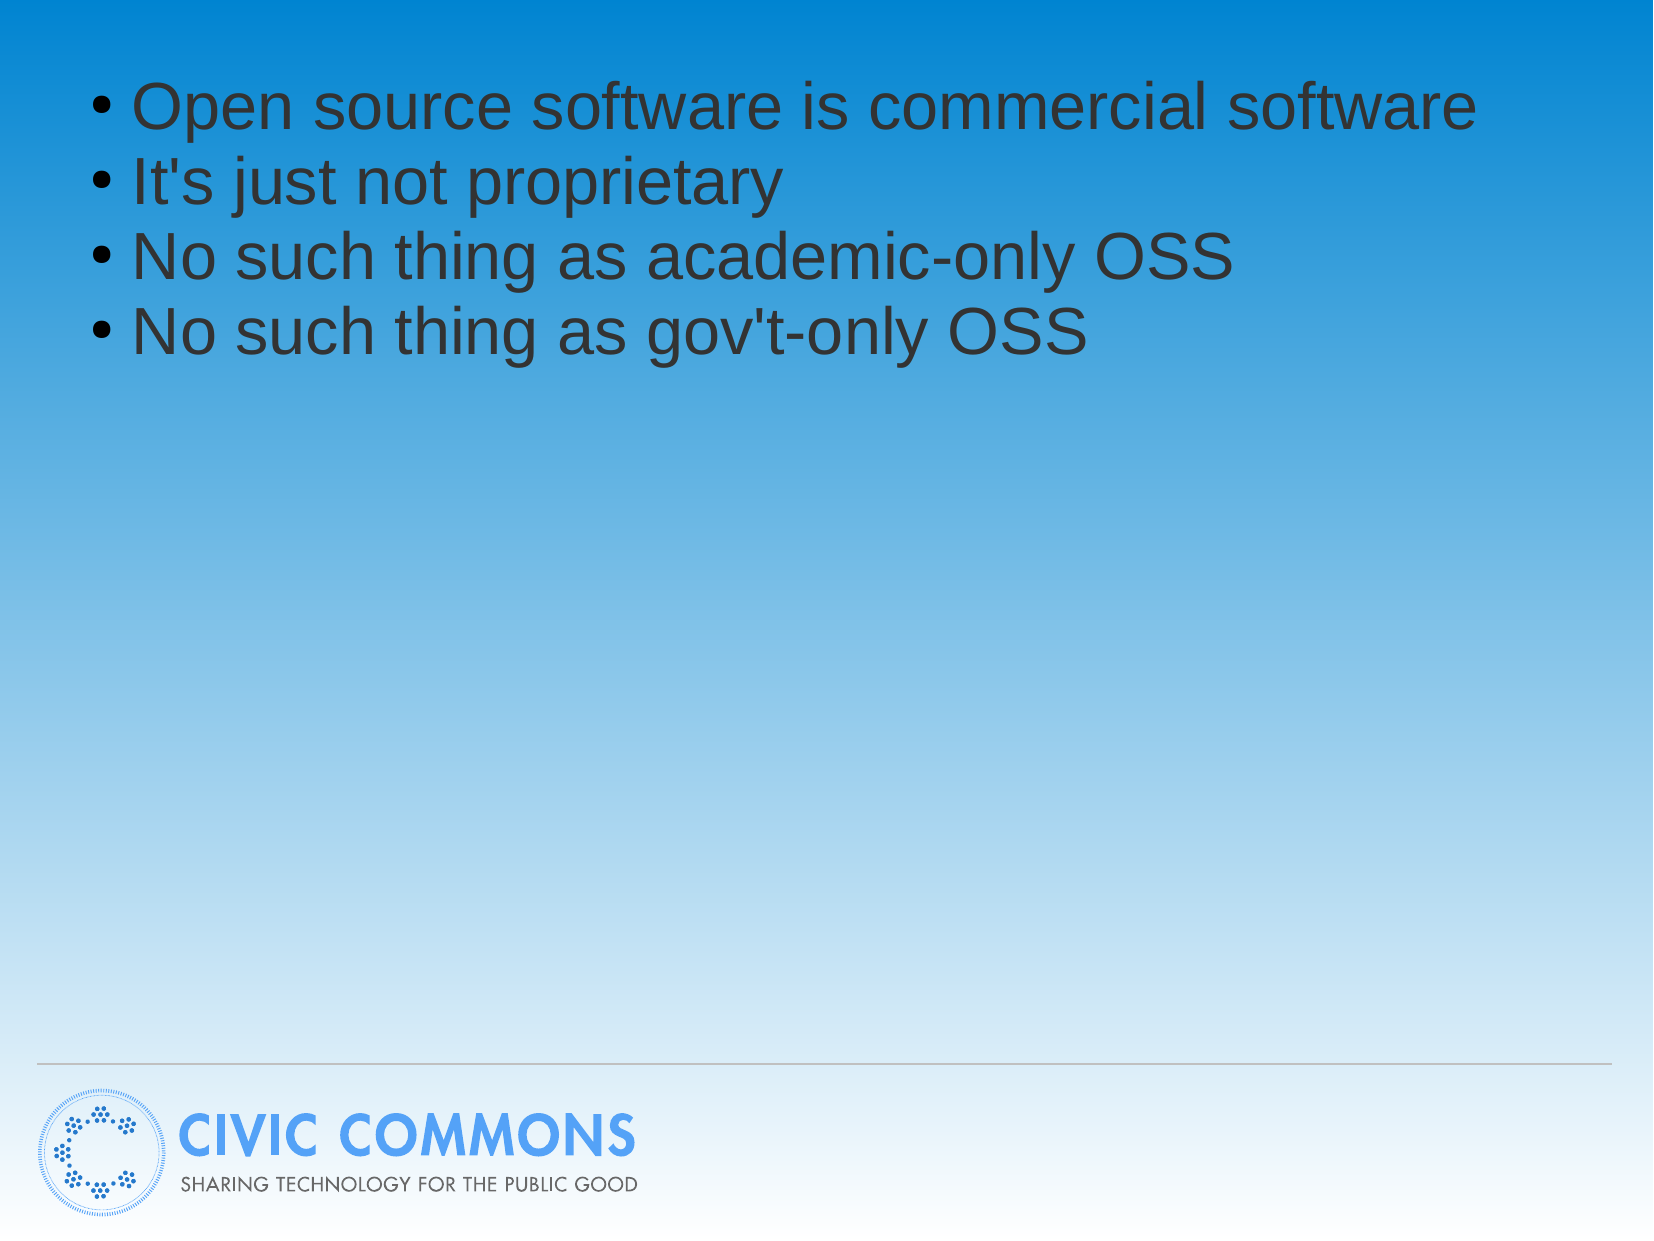

Open source software is commercial software
 It's just not proprietary
 No such thing as academic-only OSS
 No such thing as gov't-only OSS